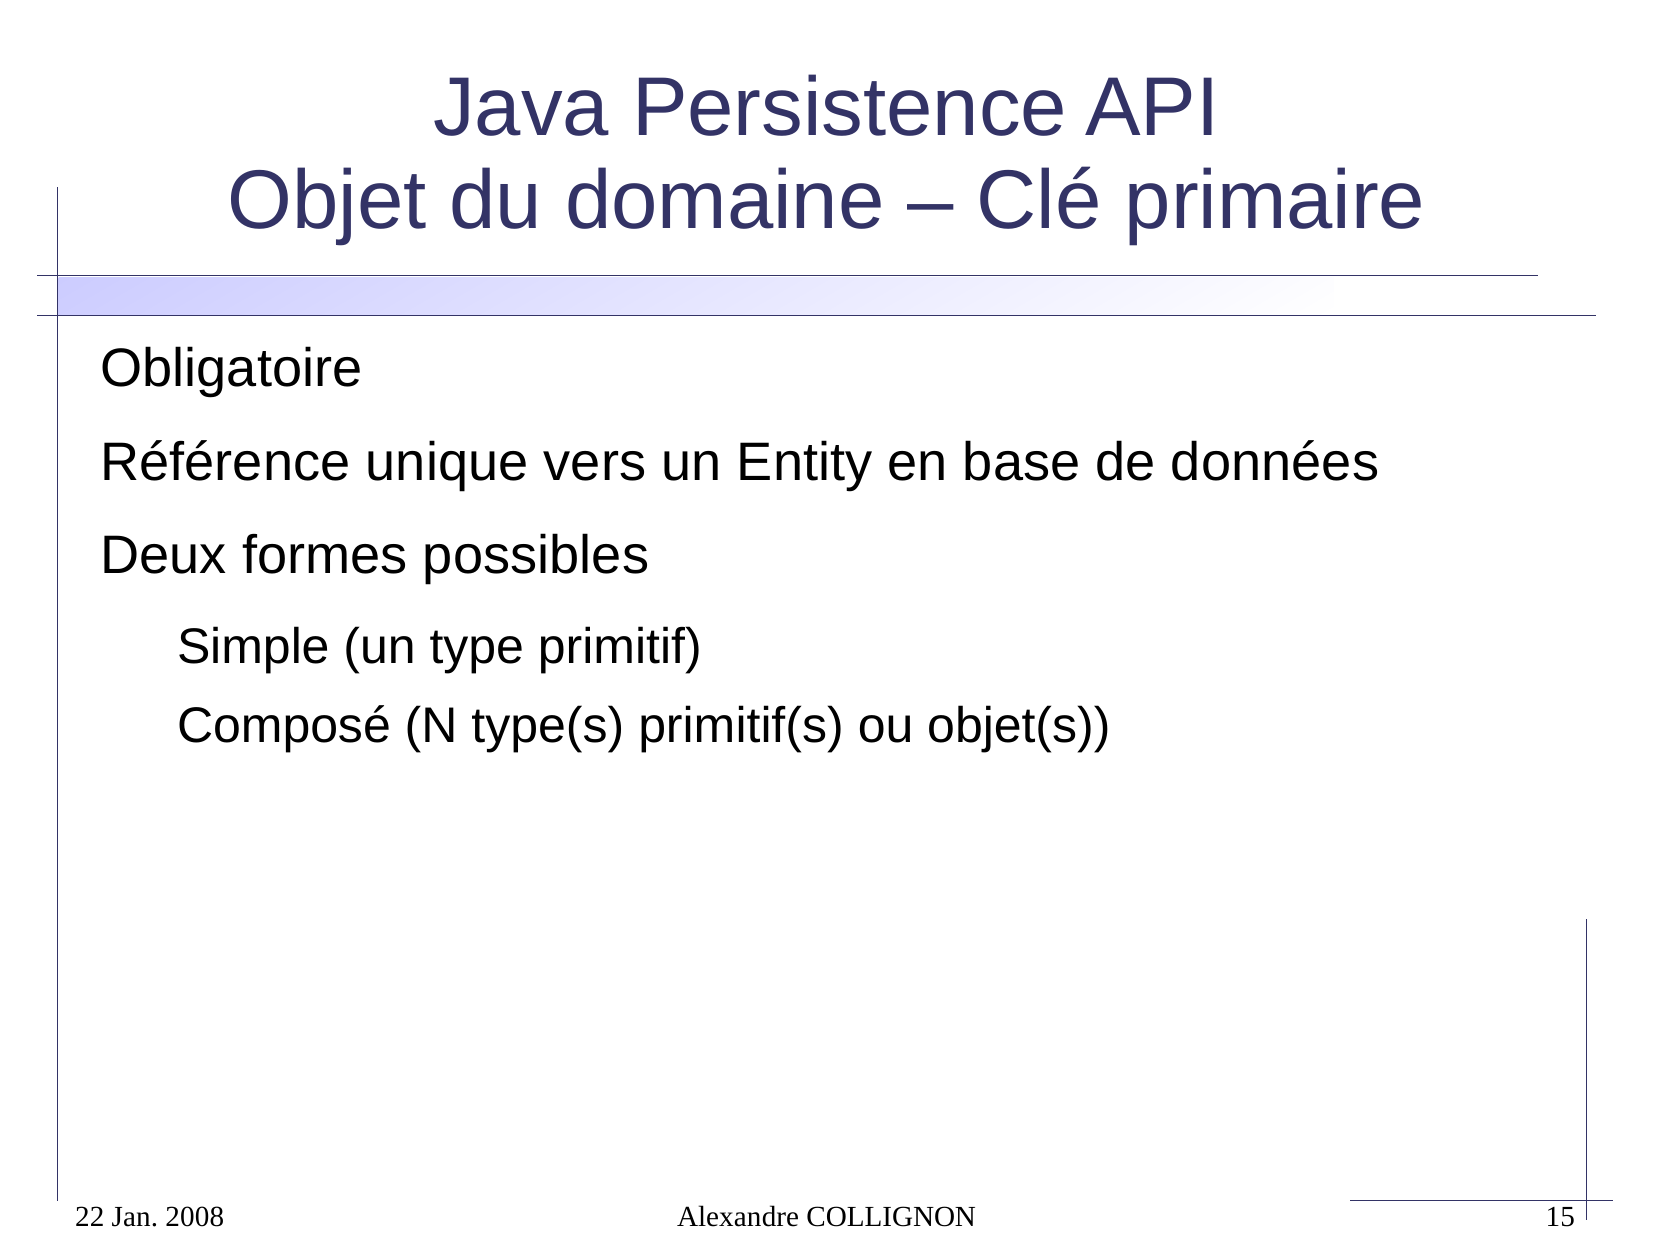

# Java Persistence API Objet du domaine – Clé primaire
Obligatoire
Référence unique vers un Entity en base de données
Deux formes possibles
Simple (un type primitif)
Composé (N type(s) primitif(s) ou objet(s))
22 Jan. 2008
Alexandre COLLIGNON
15